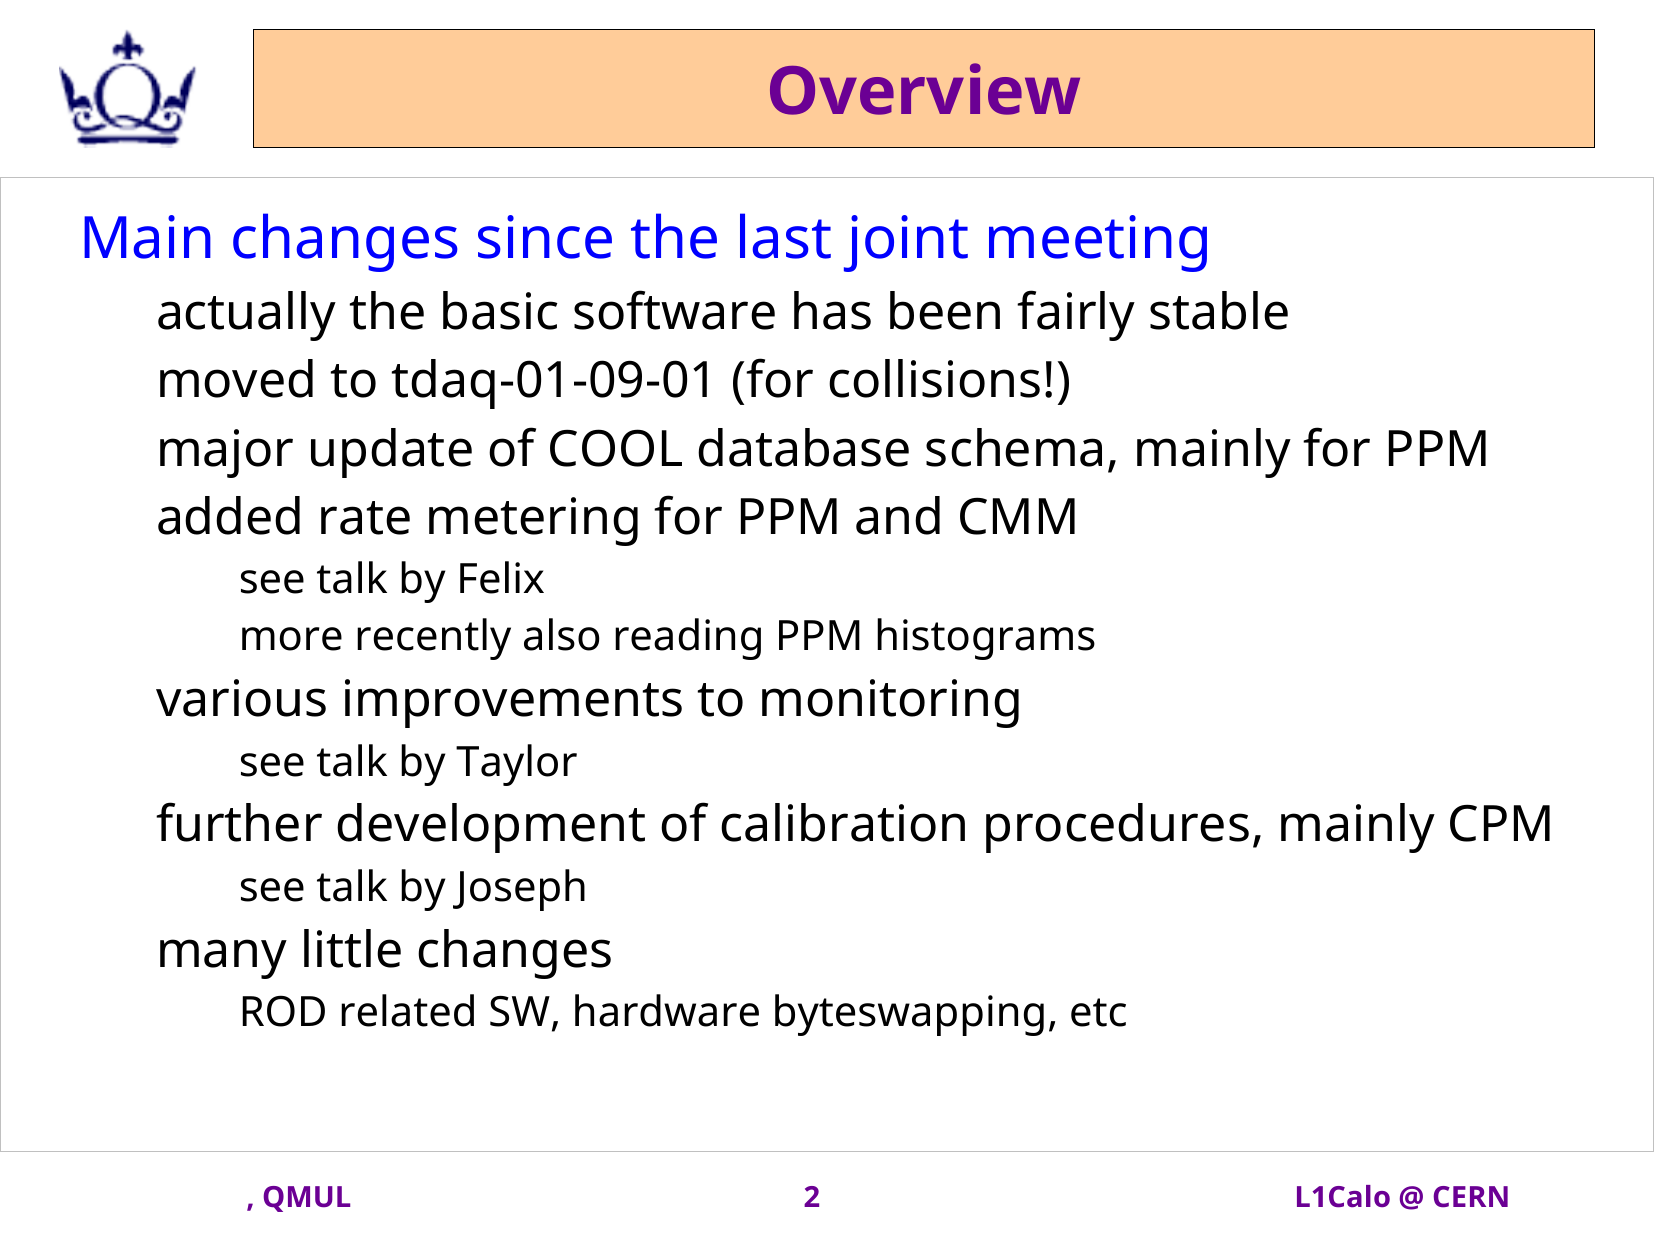

# Overview
Main changes since the last joint meeting
actually the basic software has been fairly stable
moved to tdaq-01-09-01 (for collisions!)
major update of COOL database schema, mainly for PPM
added rate metering for PPM and CMM
see talk by Felix
more recently also reading PPM histograms
various improvements to monitoring
see talk by Taylor
further development of calibration procedures, mainly CPM
see talk by Joseph
many little changes
ROD related SW, hardware byteswapping, etc